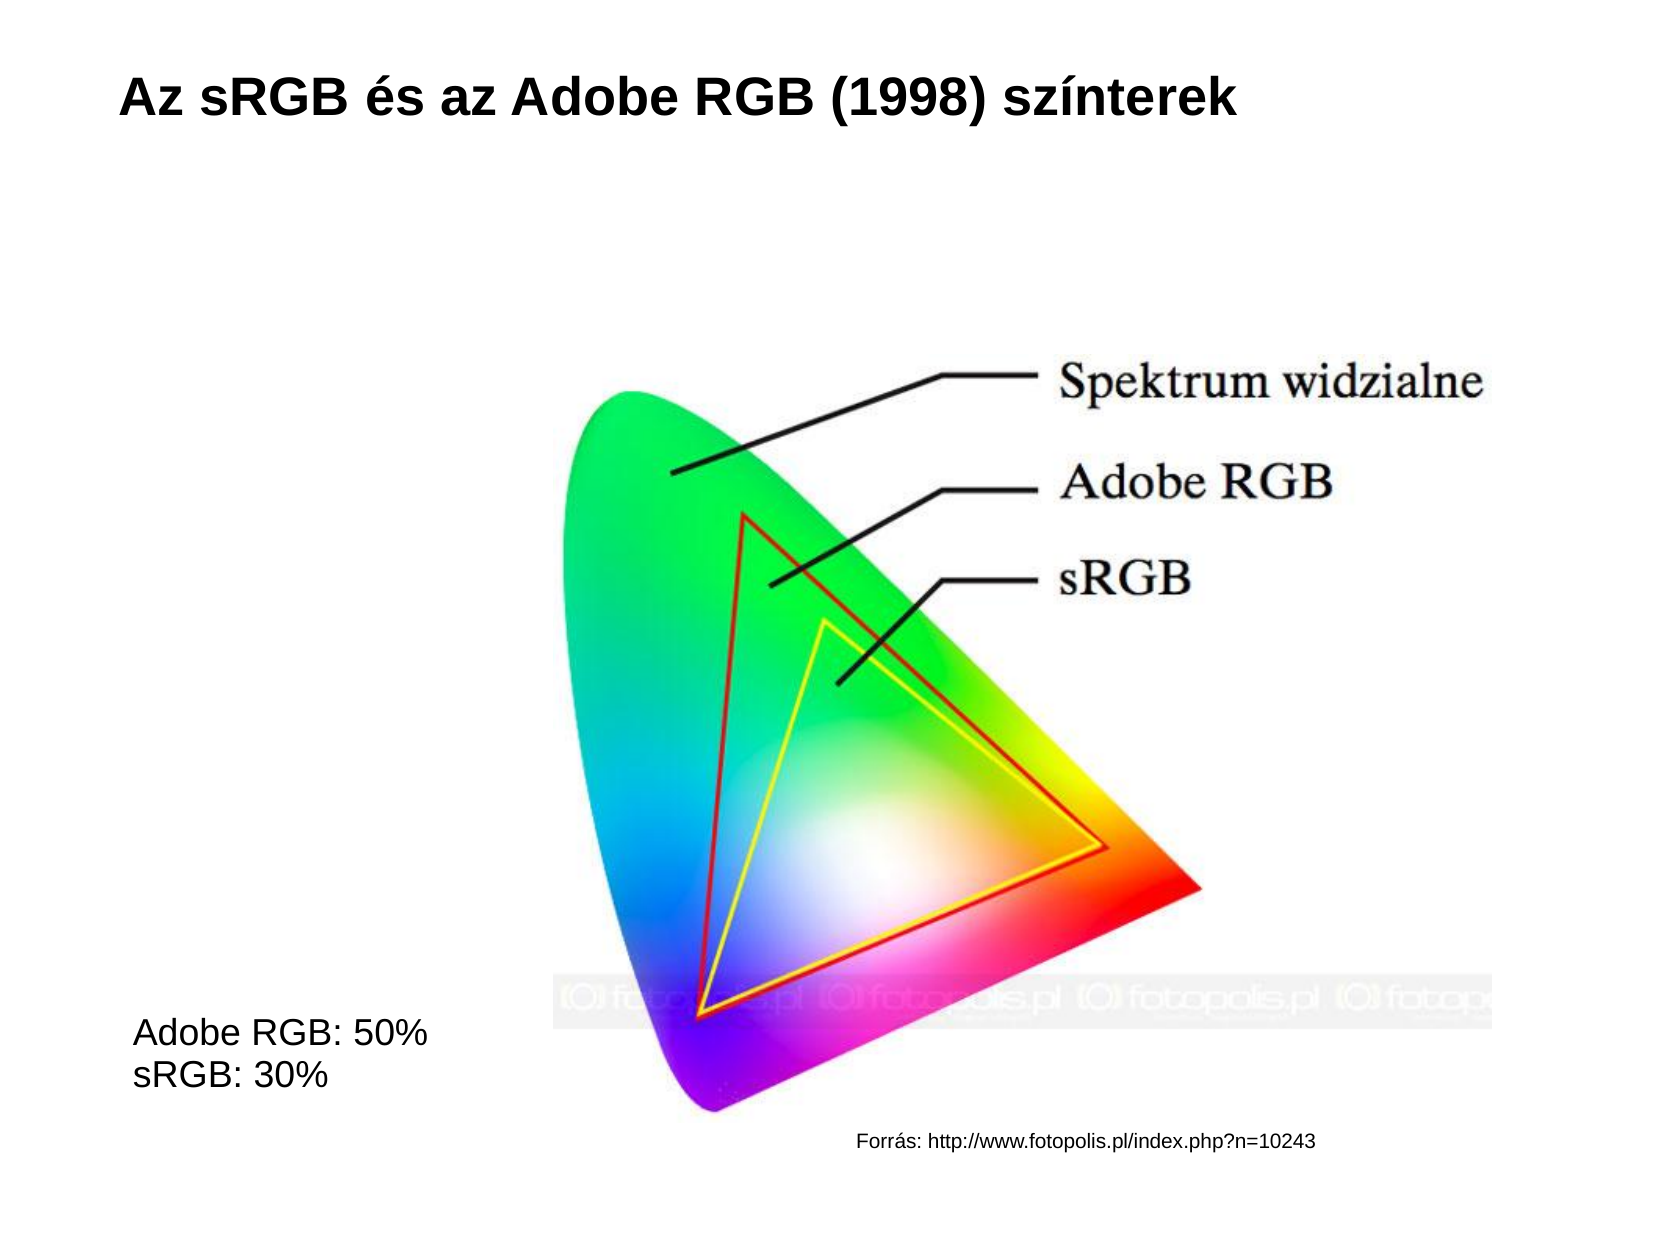

Az sRGB és az Adobe RGB (1998) színterek
Adobe RGB: 50%
sRGB: 30%
Forrás: http://www.fotopolis.pl/index.php?n=10243